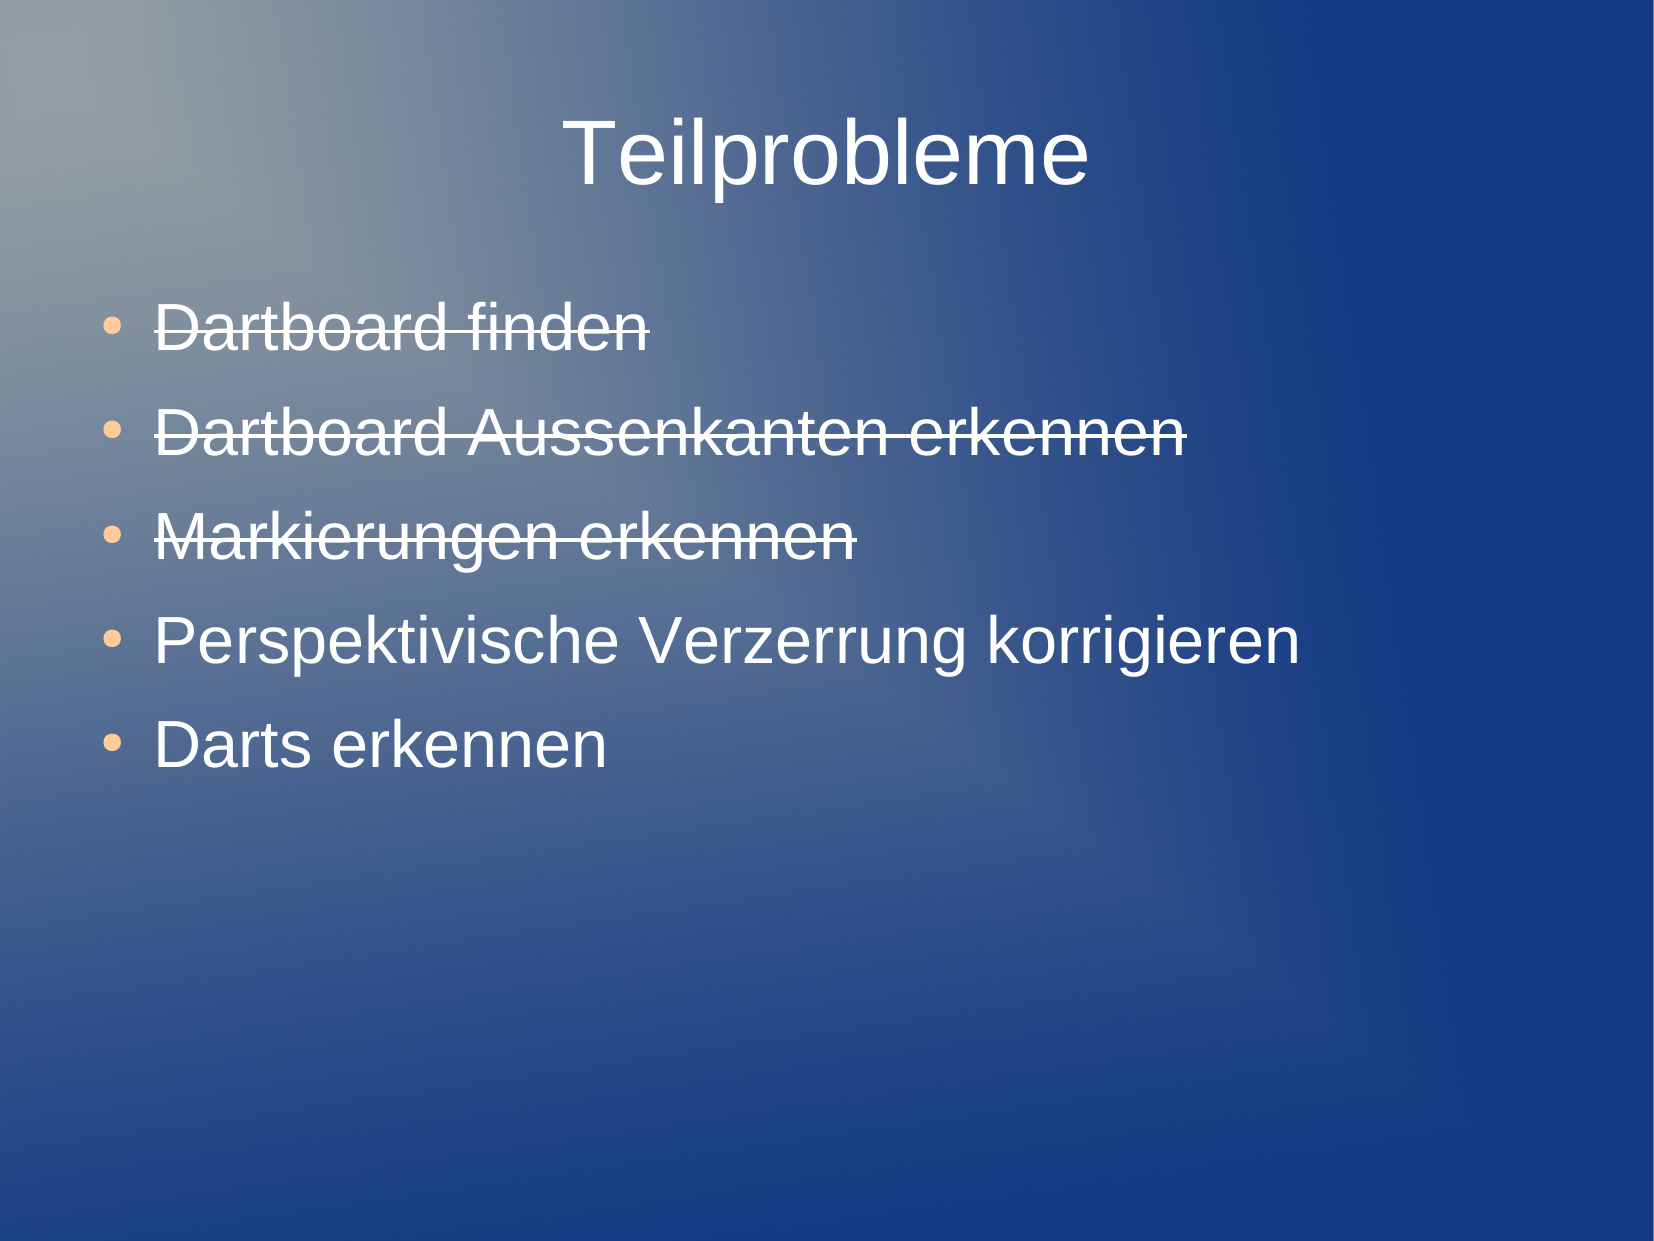

# Teilprobleme
Dartboard finden
Dartboard Aussenkanten erkennen
Markierungen erkennen
Perspektivische Verzerrung korrigieren
Darts erkennen